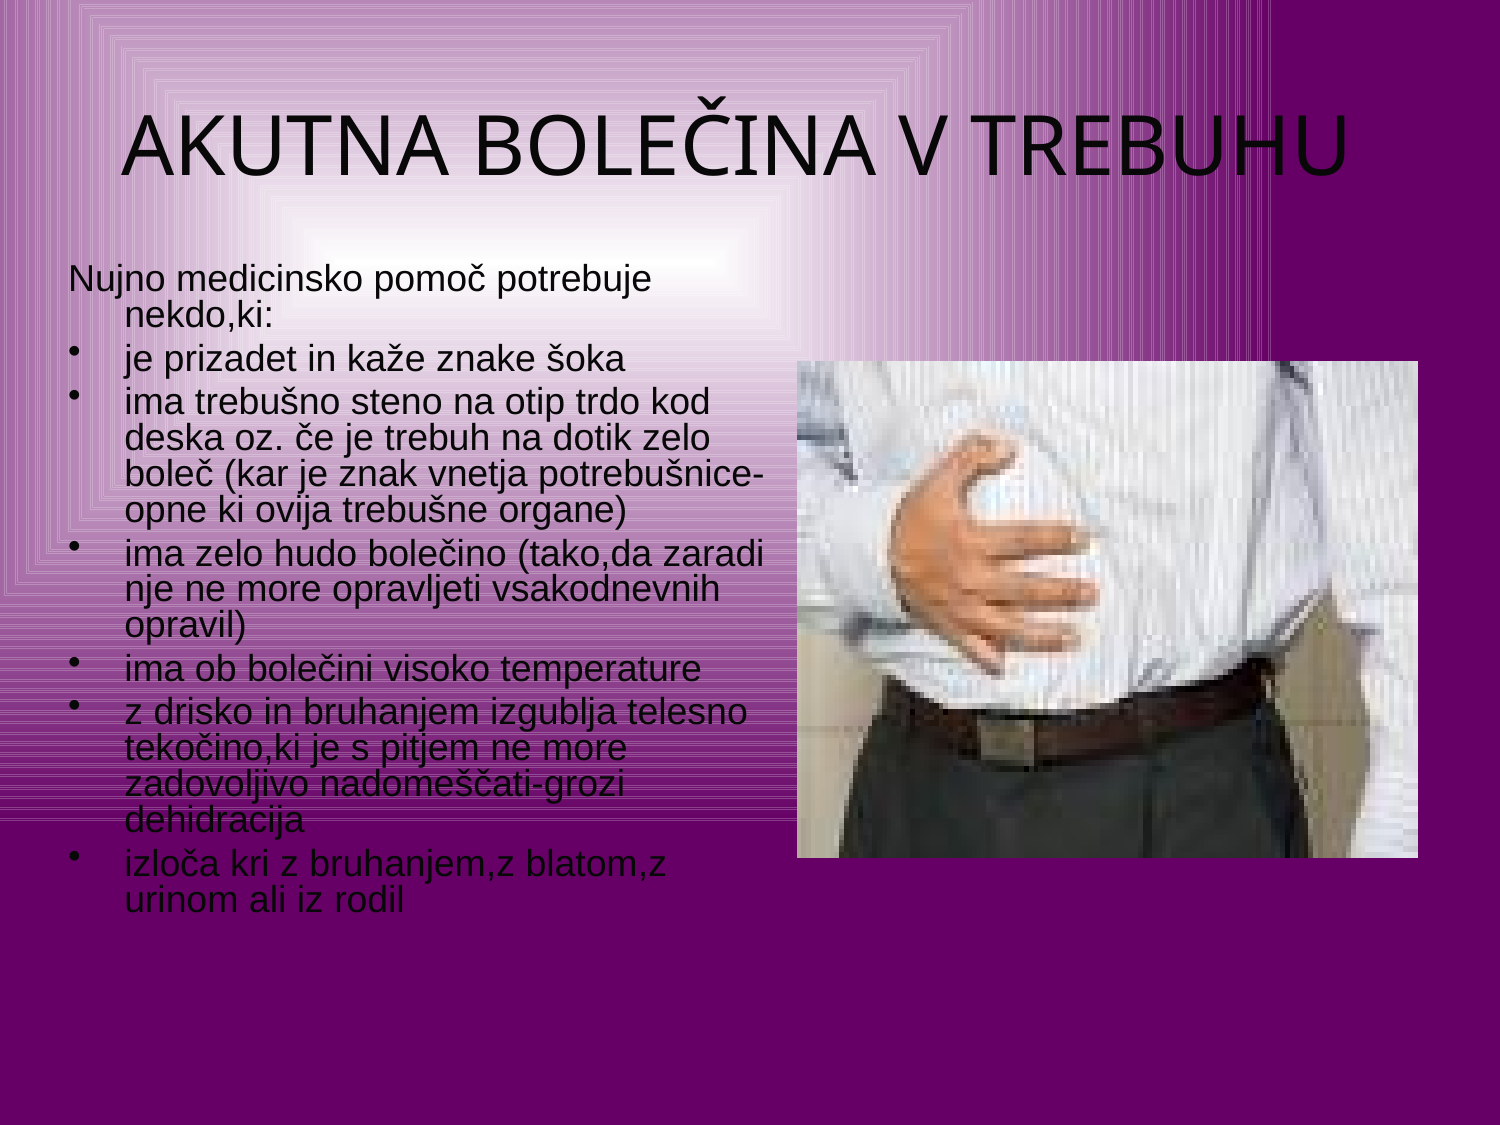

# AKUTNA BOLEČINA V TREBUHU
Nujno medicinsko pomoč potrebuje nekdo,ki:
je prizadet in kaže znake šoka
ima trebušno steno na otip trdo kod deska oz. če je trebuh na dotik zelo boleč (kar je znak vnetja potrebušnice-opne ki ovija trebušne organe)
ima zelo hudo bolečino (tako,da zaradi nje ne more opravljeti vsakodnevnih opravil)
ima ob bolečini visoko temperature
z drisko in bruhanjem izgublja telesno tekočino,ki je s pitjem ne more zadovoljivo nadomeščati-grozi dehidracija
izloča kri z bruhanjem,z blatom,z urinom ali iz rodil